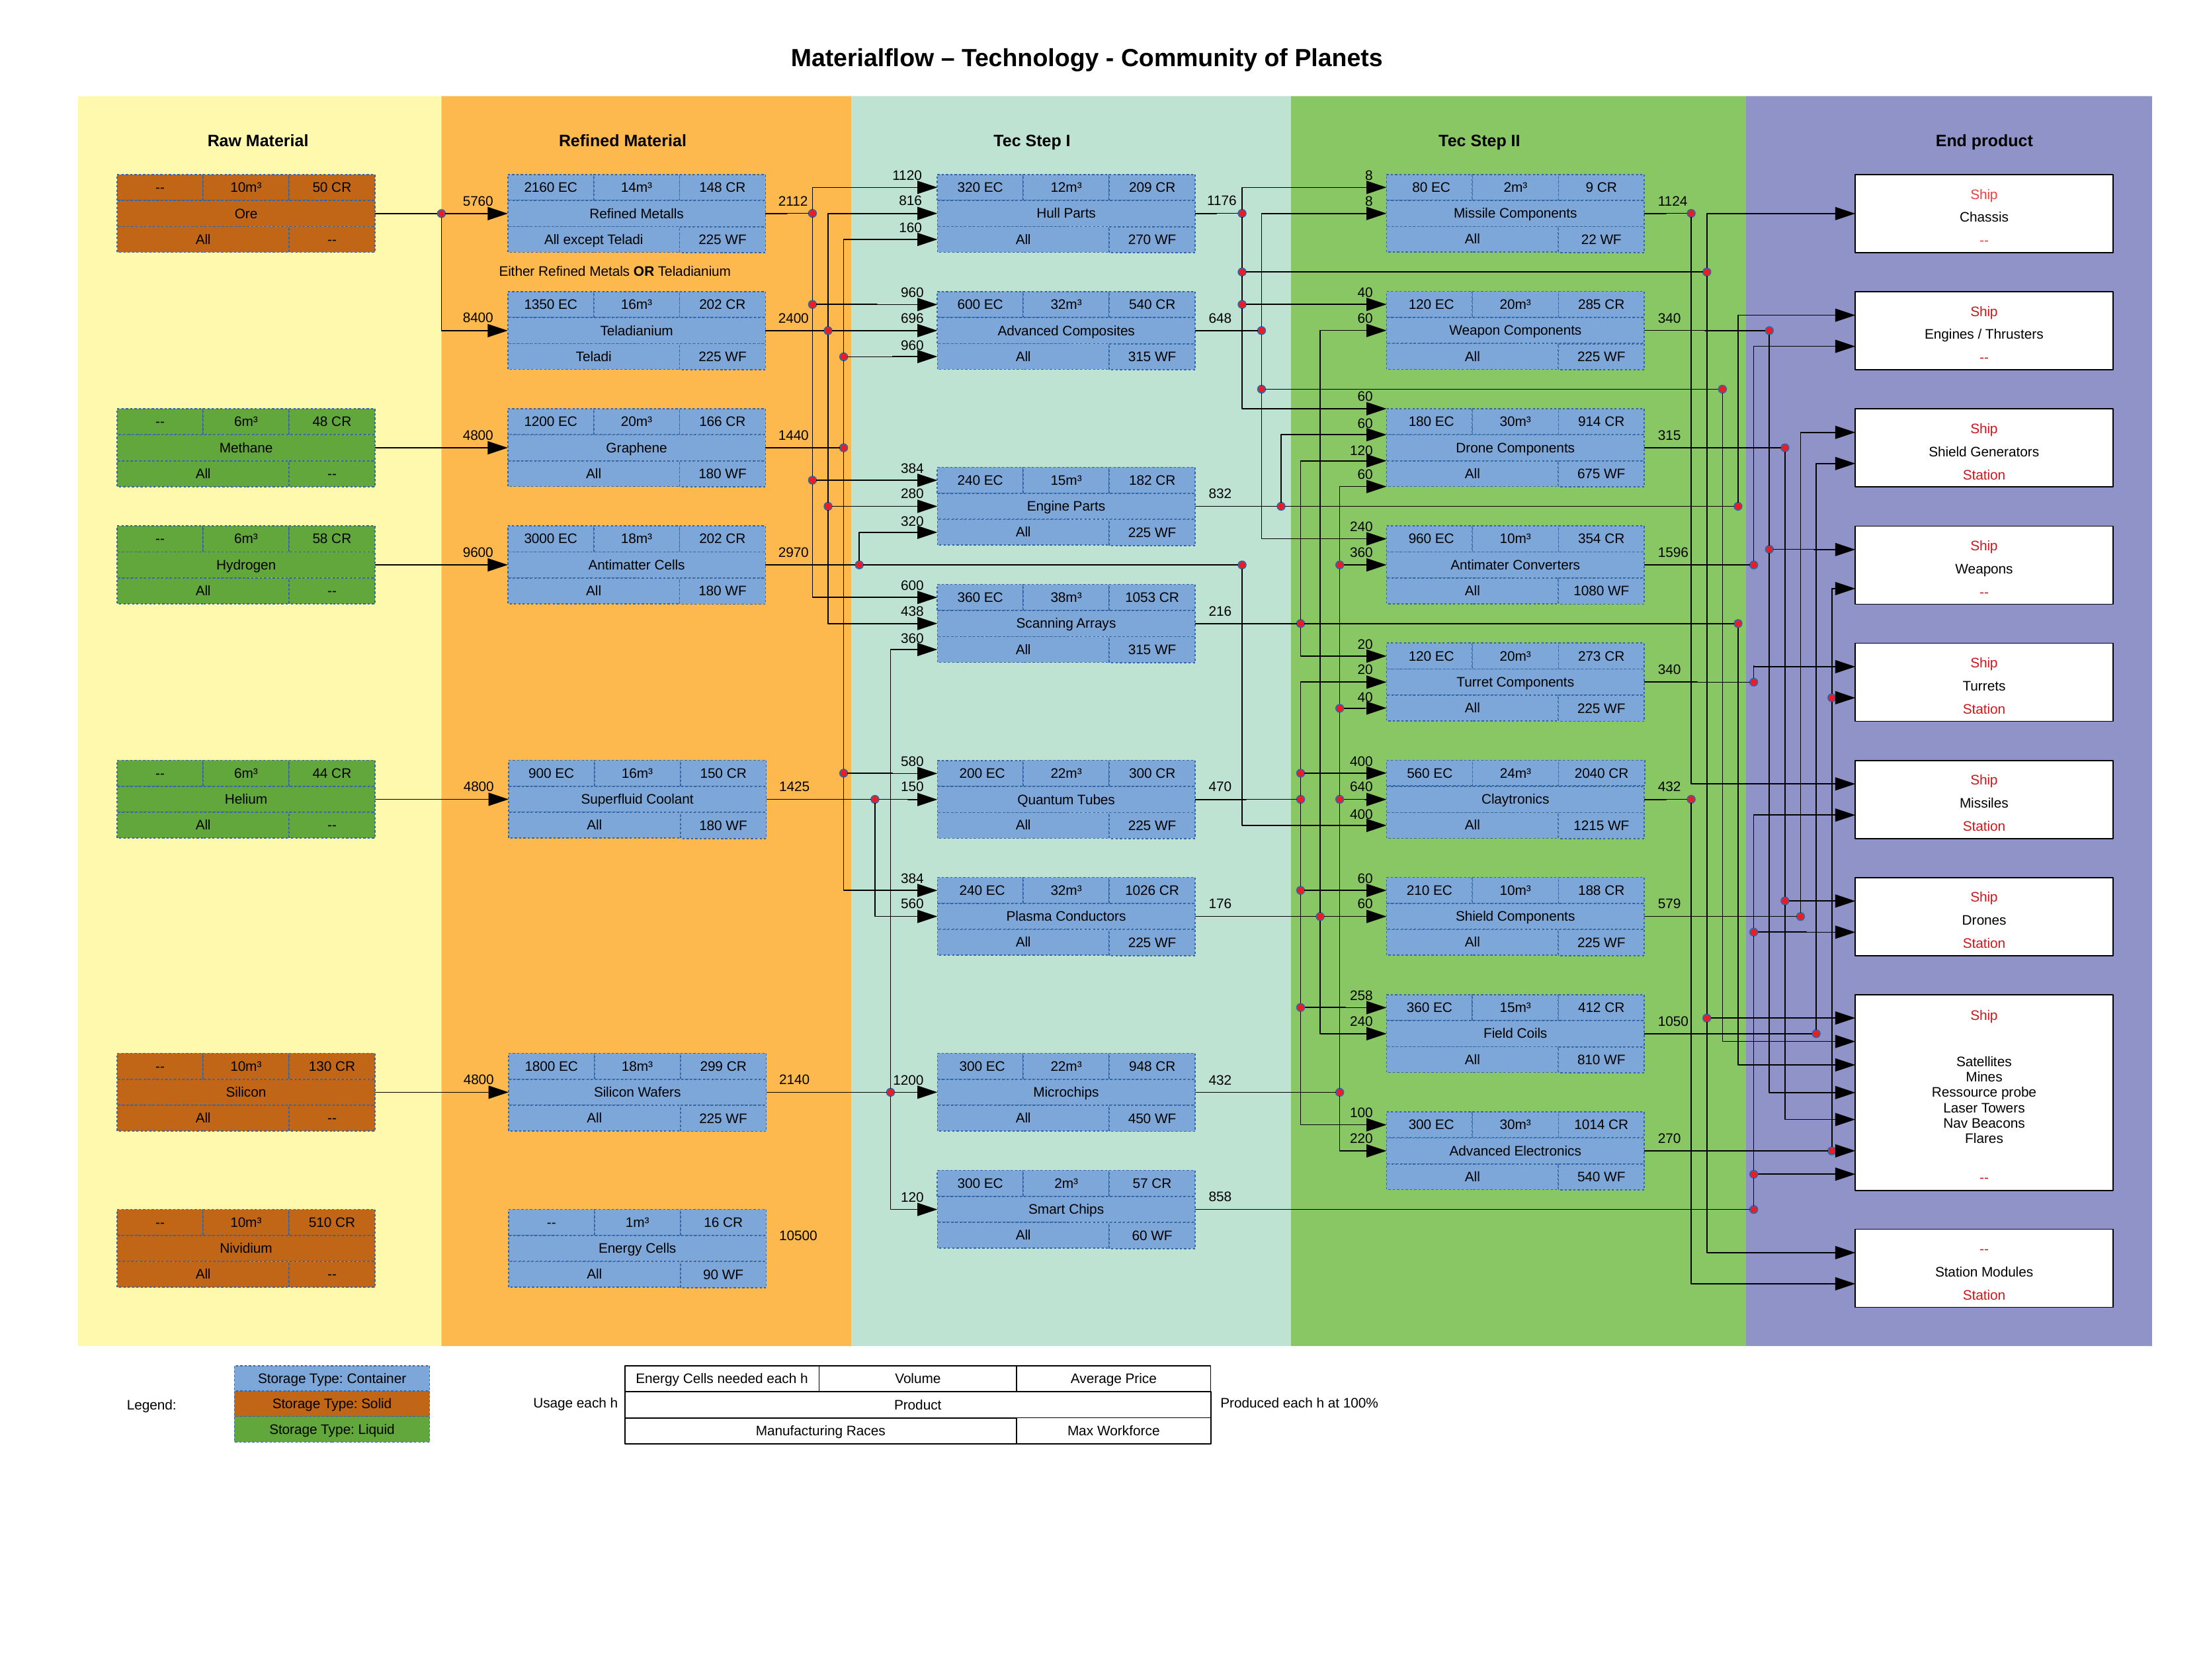

Materialflow – Technology - Community of Planets
Raw Material
Refined Material
Tec Step I
Tec Step II
End product
1120
8
320 EC
12m³
209 CR
 80 EC
2m³
9 CR
--
10m³
50 CR
2160 EZ
2160 EC
14m³
14m³
148CR
148 CR
Ship
Chassis
--
816
1176
5760
2112
8
1124
Hull Parts
Missile Components
Ore
Veredelte Metalle
Refined Metalls
160
All
22 WF
All
--
All except Teladi
All
225 WF
270 WF
Either Refined Metals OR Teladianium
960
40
 120 EC
20m³
285 CR
1350 EC
16m³
202 CR
600 EC
32m³
540 CR
Ship
Engines / Thrusters
--
8400
2400
696
648
60
340
Weapon Components
Teladianium
Advanced Composites
960
Teladi
225 WF
All
All
315 WF
225 WF
60
--
6m³
48 CR
1200 EC
20m³
166 CR
 180 EC
30m³
914 CR
Ship
Shield Generators
Station
60
4800
315
1440
Methane
Graphene
Drone Components
120
384
All
All
--
All
All
180 WF
675 WF
60
240 EC
15m³
182 CR
280
832
Engine Parts
320
240
All
225 WF
--
6m³
58 CR
3000 EC
18m³
202 CR
 960 EC
10m³
354 CR
Ship
Weapons
--
9600
2970
360
1596
Hydrogen
Antimatter Cells
Antimater Converters
600
All
--
All
All
180 WF
1080 WF
360 EC
38m³
1053 CR
438
216
Scanning Arrays
360
20
All
315 WF
 120 EC
20m³
273 CR
Ship
Turrets
Station
20
340
Turret Components
40
All
225 WF
580
400
560 EC
24m³
2040 CR
--
6m³
44 CR
900 EC
16m³
150 CR
22m³
300 CR
 200 EC
Ship
Missiles
Station
4800
1425
150
470
640
432
Helium
Superfluid Coolant
Claytronics
Quantum Tubes
400
All
--
All
180 WF
225 WF
1215 WF
All
All
384
60
 240 EC
32m³
1026 CR
210 EC
10m³
188 CR
Ship
Drones
Station
560
176
60
579
Plasma Conductors
Shield Components
All
All
225 WF
225 WF
258
360 EC
15m³
412 CR
Ship
Satellites
Mines
Ressource probe
Laser Towers
Nav Beacons
Flares
--
240
1050
Field Coils
All
810 WF
--
10m³
130 CR
1800 EC
18m³
299 CR
 300 EC
22m³
948 CR
4800
2140
1200
432
Silicon
Silicon Wafers
Microchips
100
All
All
--
All
225 WF
450 WF
 300 EC
30m³
1014 CR
220
270
Advanced Electronics
All
540 WF
300 EC
2m³
57 CR
858
120
Smart Chips
--
10m³
510 CR
--
1m³
16 CR
All
60 WF
10500
--
Station Modules
Station
Nividium
Energy Cells
All
--
All
90 WF
Storage Type: Container
Energy Cells needed each h
Volume
Average Price
Usage each h
Produced each h at 100%
Storage Type: Solid
Product
Legend:
Storage Type: Liquid
Max Workforce
Manufacturing Races